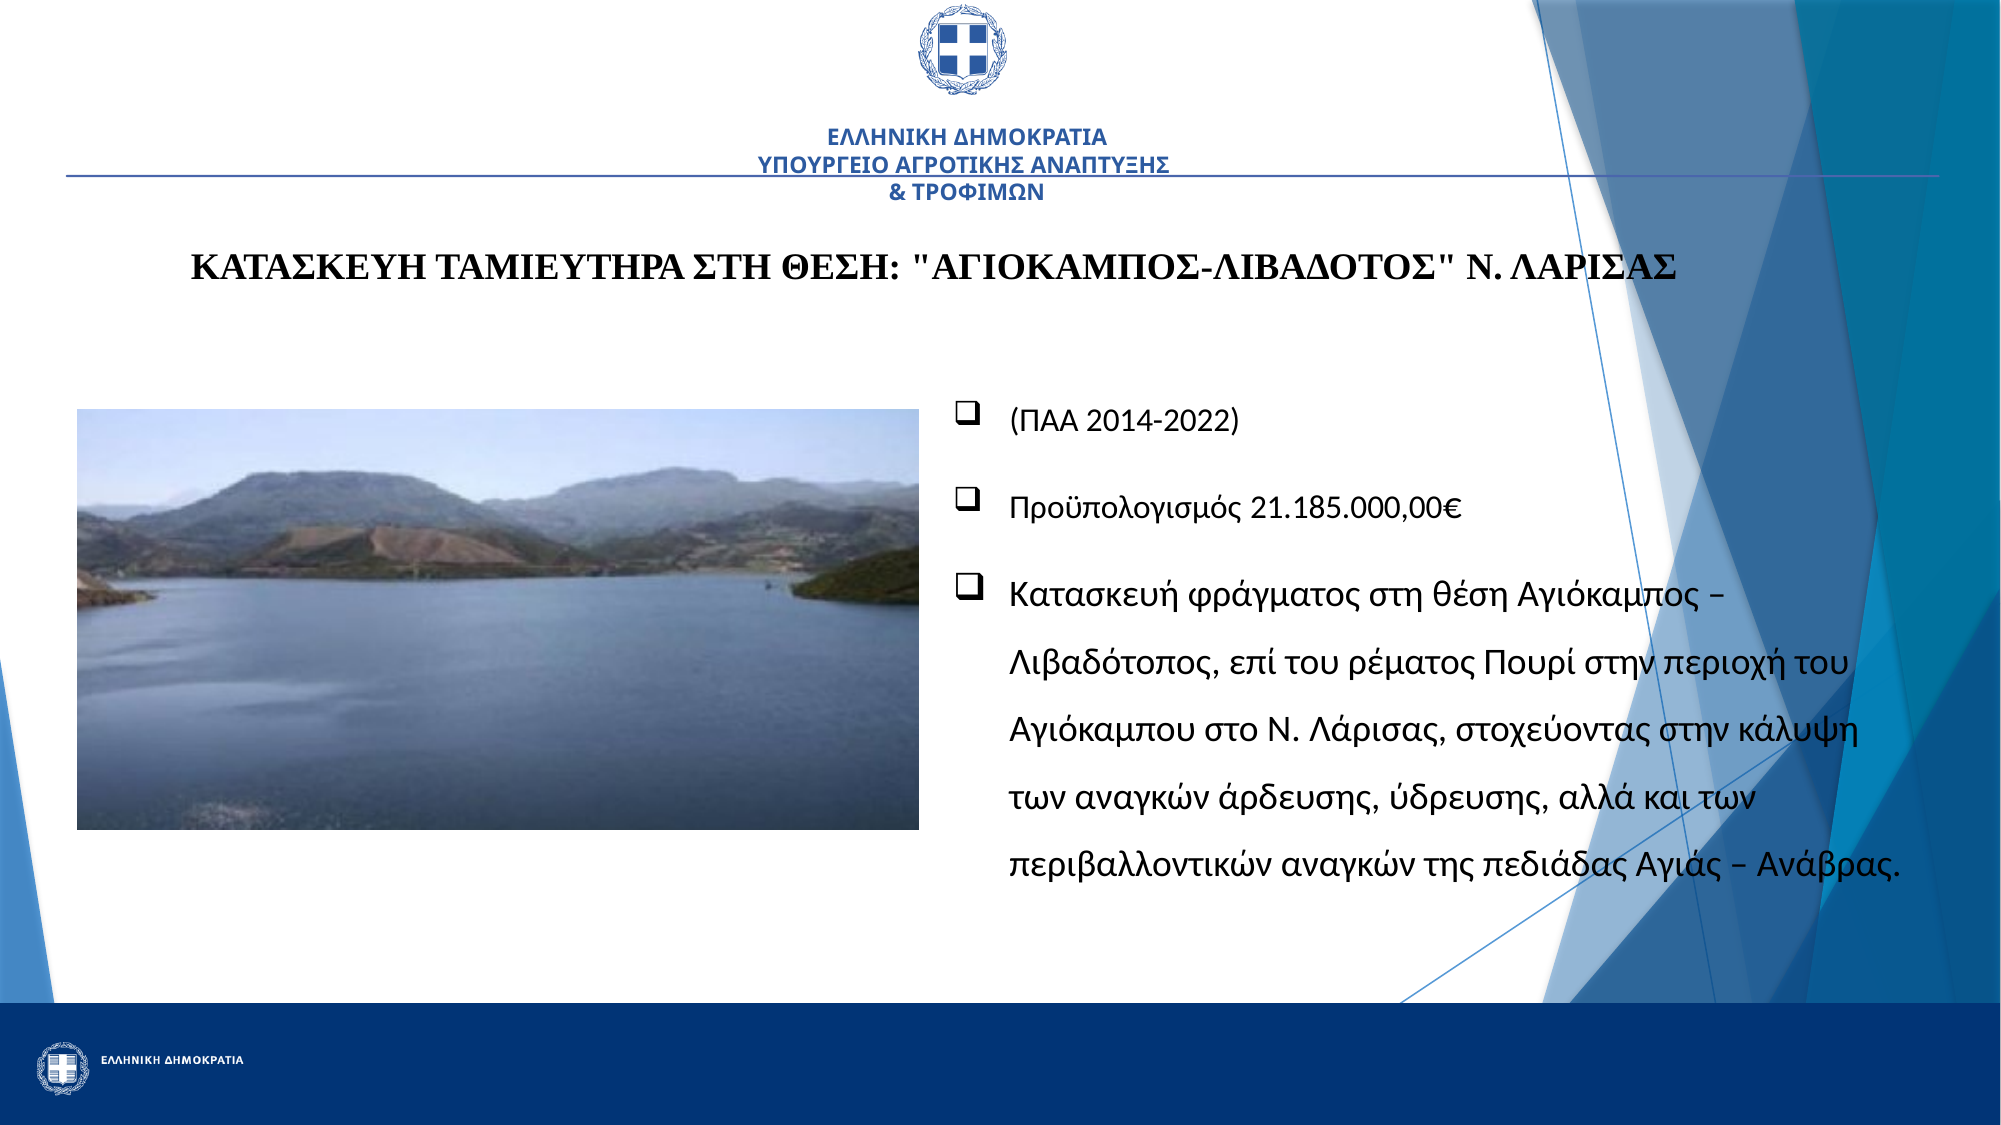

ΕΛΛΗΝΙΚΗ ΔΗΜΟΚΡΑΤΙΑ
ΥΠΟΥΡΓΕΙΟ ΑΓΡΟΤΙΚΗΣ ΑΝΑΠΤΥΞΗΣ
& ΤΡΟΦΙΜΩΝ
ΚΑΤΑΣΚΕΥH TAMIEYTHΡΑ ΣΤΗ ΘΕΣΗ: "ΑΓΙΟΚΑΜΠΟΣ-ΛΙΒΑΔΟΤΟΣ" Ν. ΛΑΡΙΣΑΣ
(ΠΑΑ 2014-2022)
Προϋπολογισμός 21.185.000,00€
Κατασκευή φράγματος στη θέση Αγιόκαμπος – Λιβαδότοπος, επί του ρέµατος Πουρί στην περιοχή του Αγιόκαµπου στο Ν. Λάρισας, στοχεύοντας στην κάλυψη των αναγκών άρδευσης, ύδρευσης, αλλά και των περιβαλλοντικών αναγκών της πεδιάδας Αγιάς – Ανάβρας.